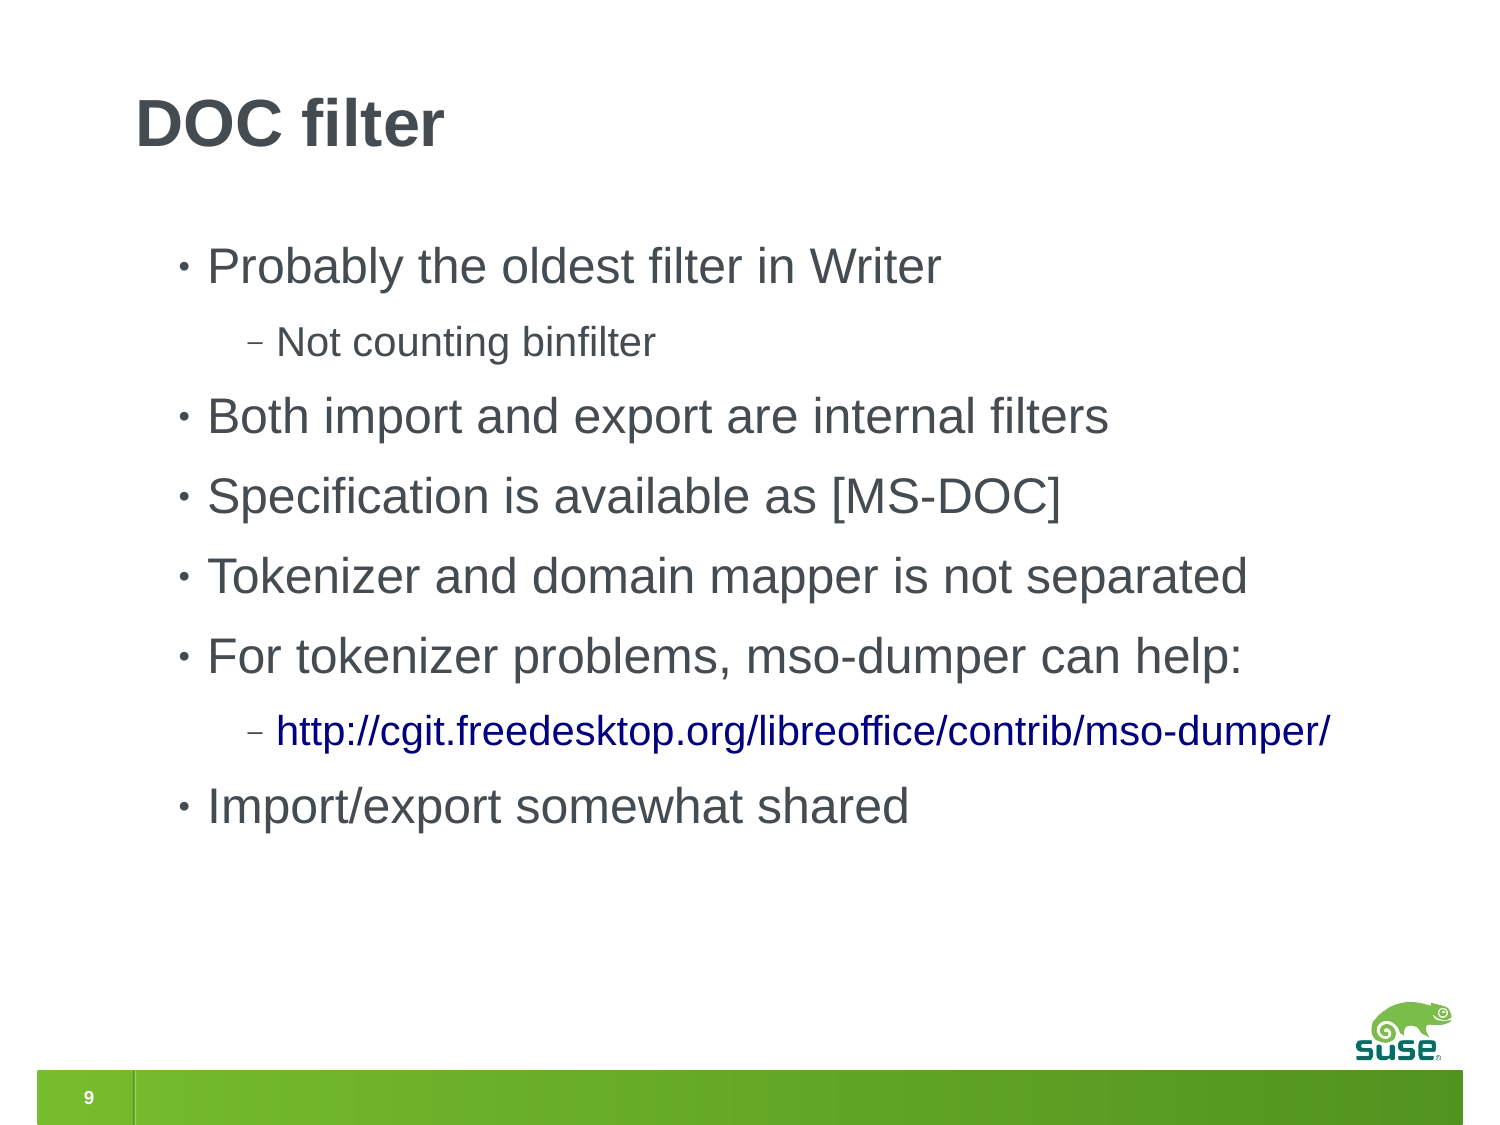

# DOC filter
Probably the oldest filter in Writer
Not counting binfilter
Both import and export are internal filters
Specification is available as [MS-DOC]
Tokenizer and domain mapper is not separated
For tokenizer problems, mso-dumper can help:
http://cgit.freedesktop.org/libreoffice/contrib/mso-dumper/
Import/export somewhat shared